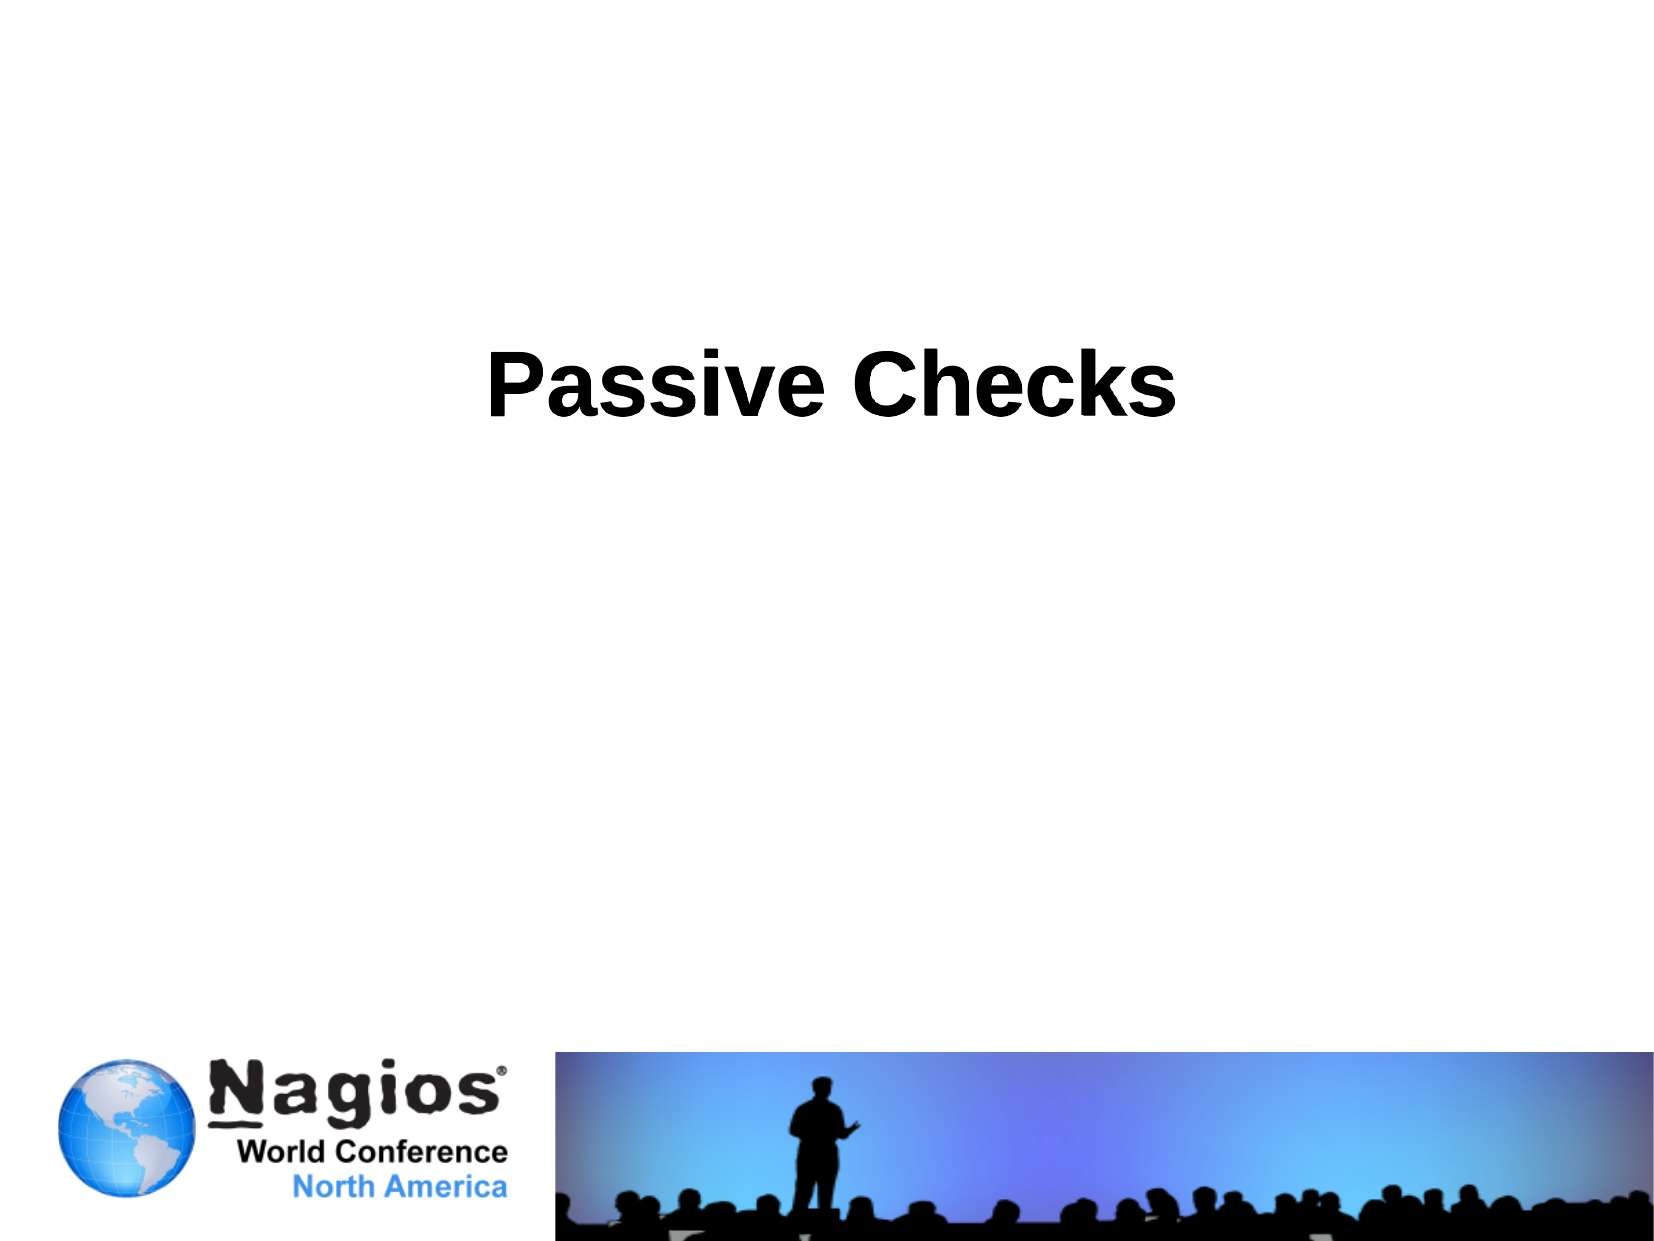

# Passive Checks
2011
Nagios World Conference
36